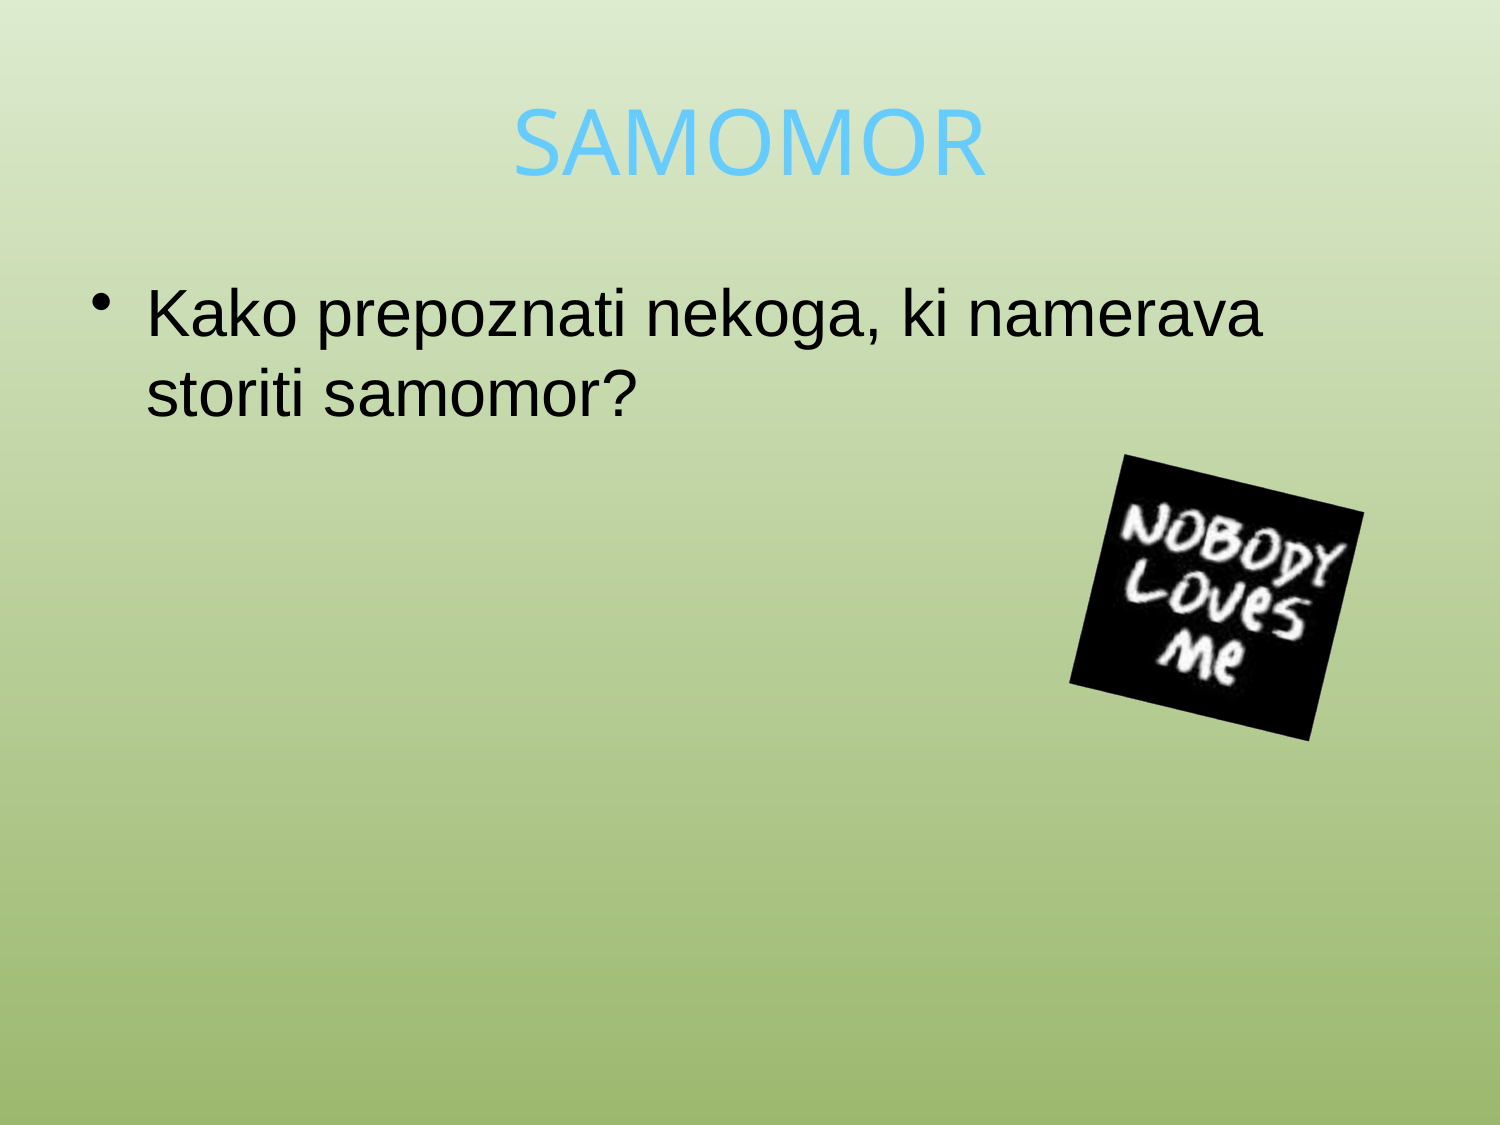

# SAMOMOR
Kako prepoznati nekoga, ki namerava storiti samomor?